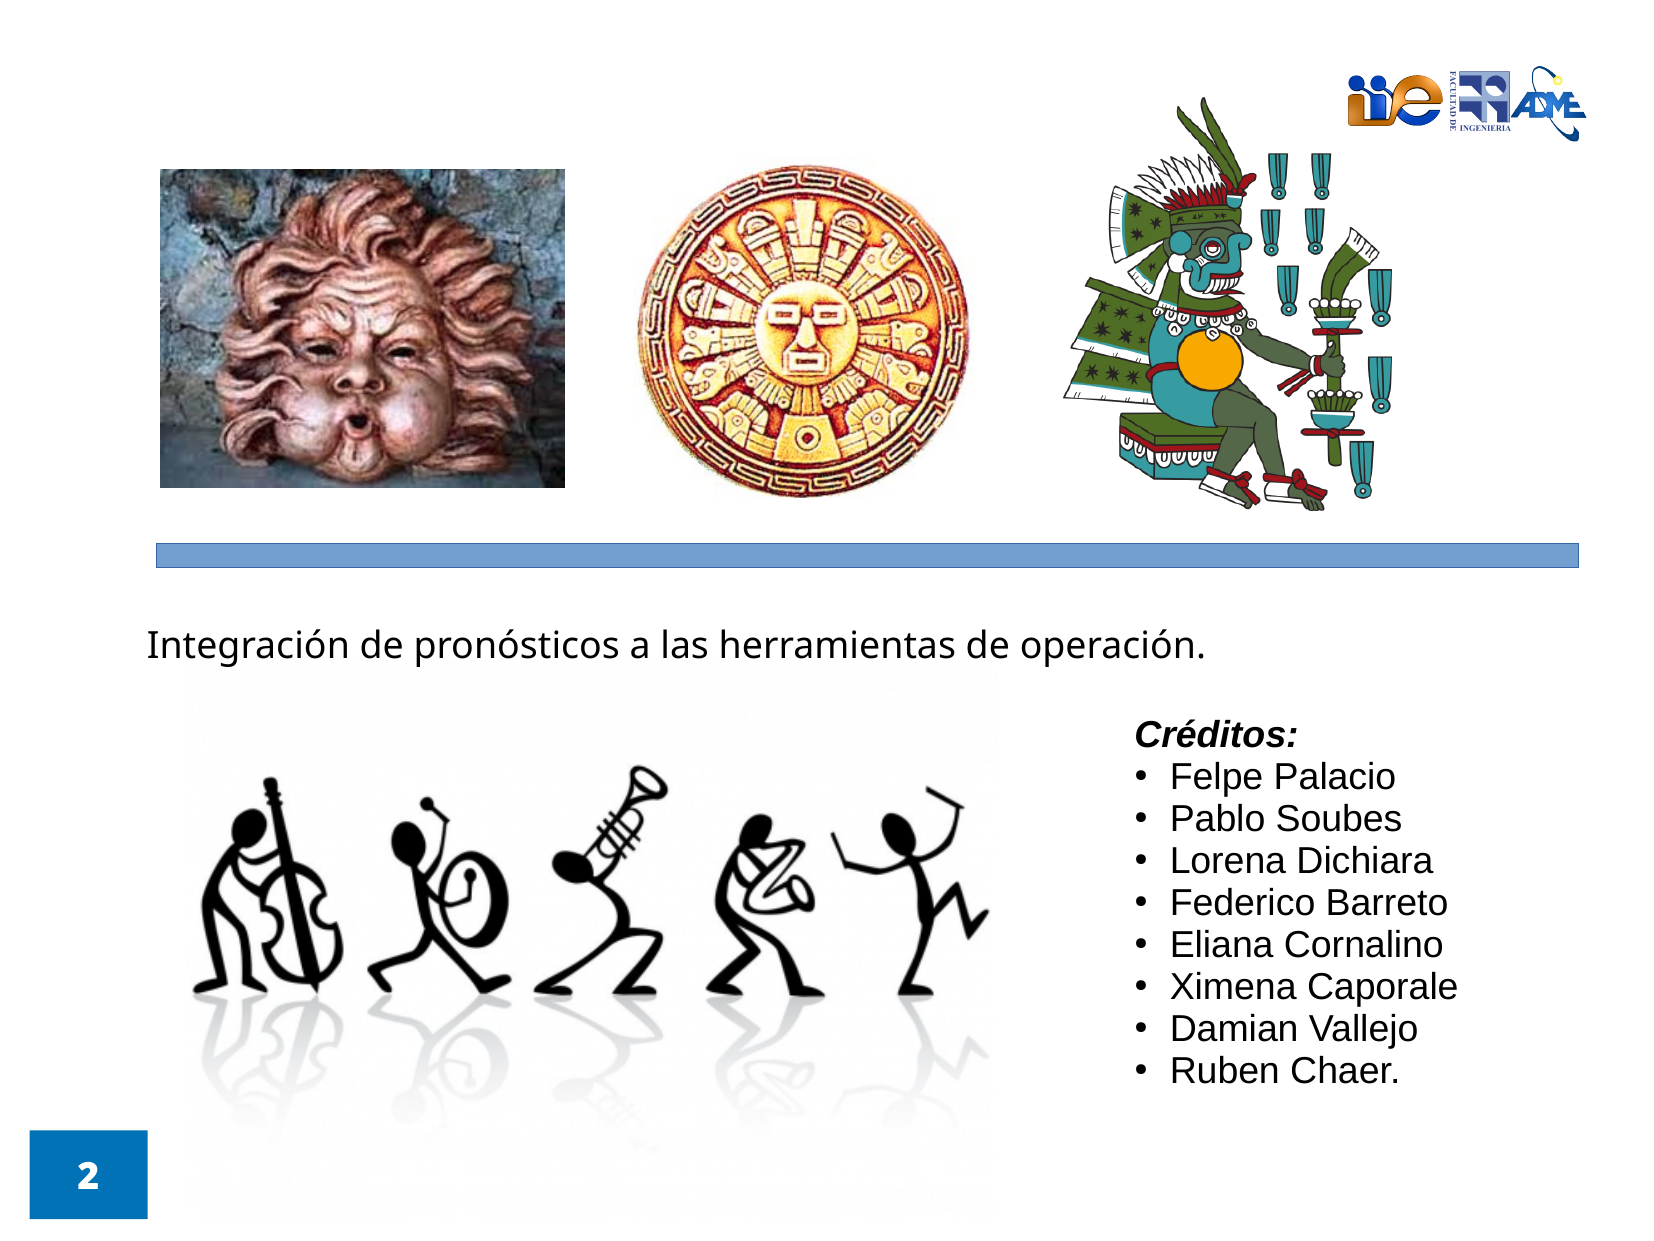

Integración de pronósticos a las herramientas de operación.
Créditos:
Felpe Palacio
Pablo Soubes
Lorena Dichiara
Federico Barreto
Eliana Cornalino
Ximena Caporale
Damian Vallejo
Ruben Chaer.